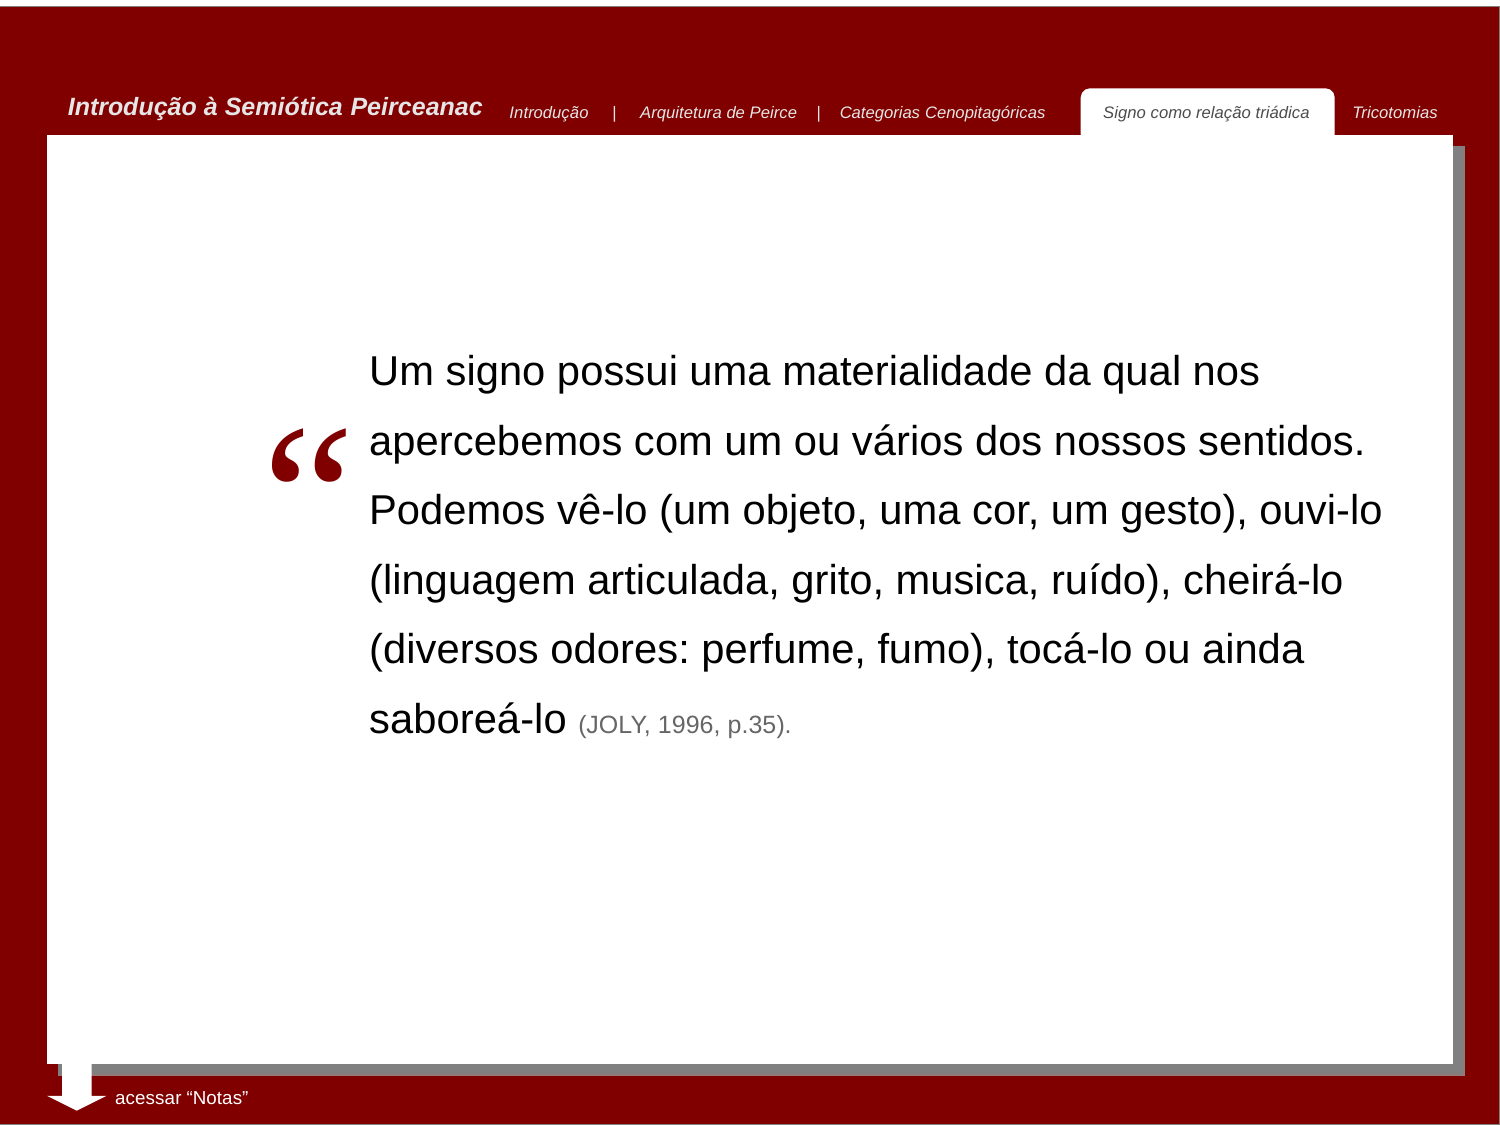

“
Um signo possui uma materialidade da qual nos apercebemos com um ou vários dos nossos sentidos. Podemos vê-lo (um objeto, uma cor, um gesto), ouvi-lo (linguagem articulada, grito, musica, ruído), cheirá-lo (diversos odores: perfume, fumo), tocá-lo ou ainda saboreá-lo (JOLY, 1996, p.35).
acessar “Notas”